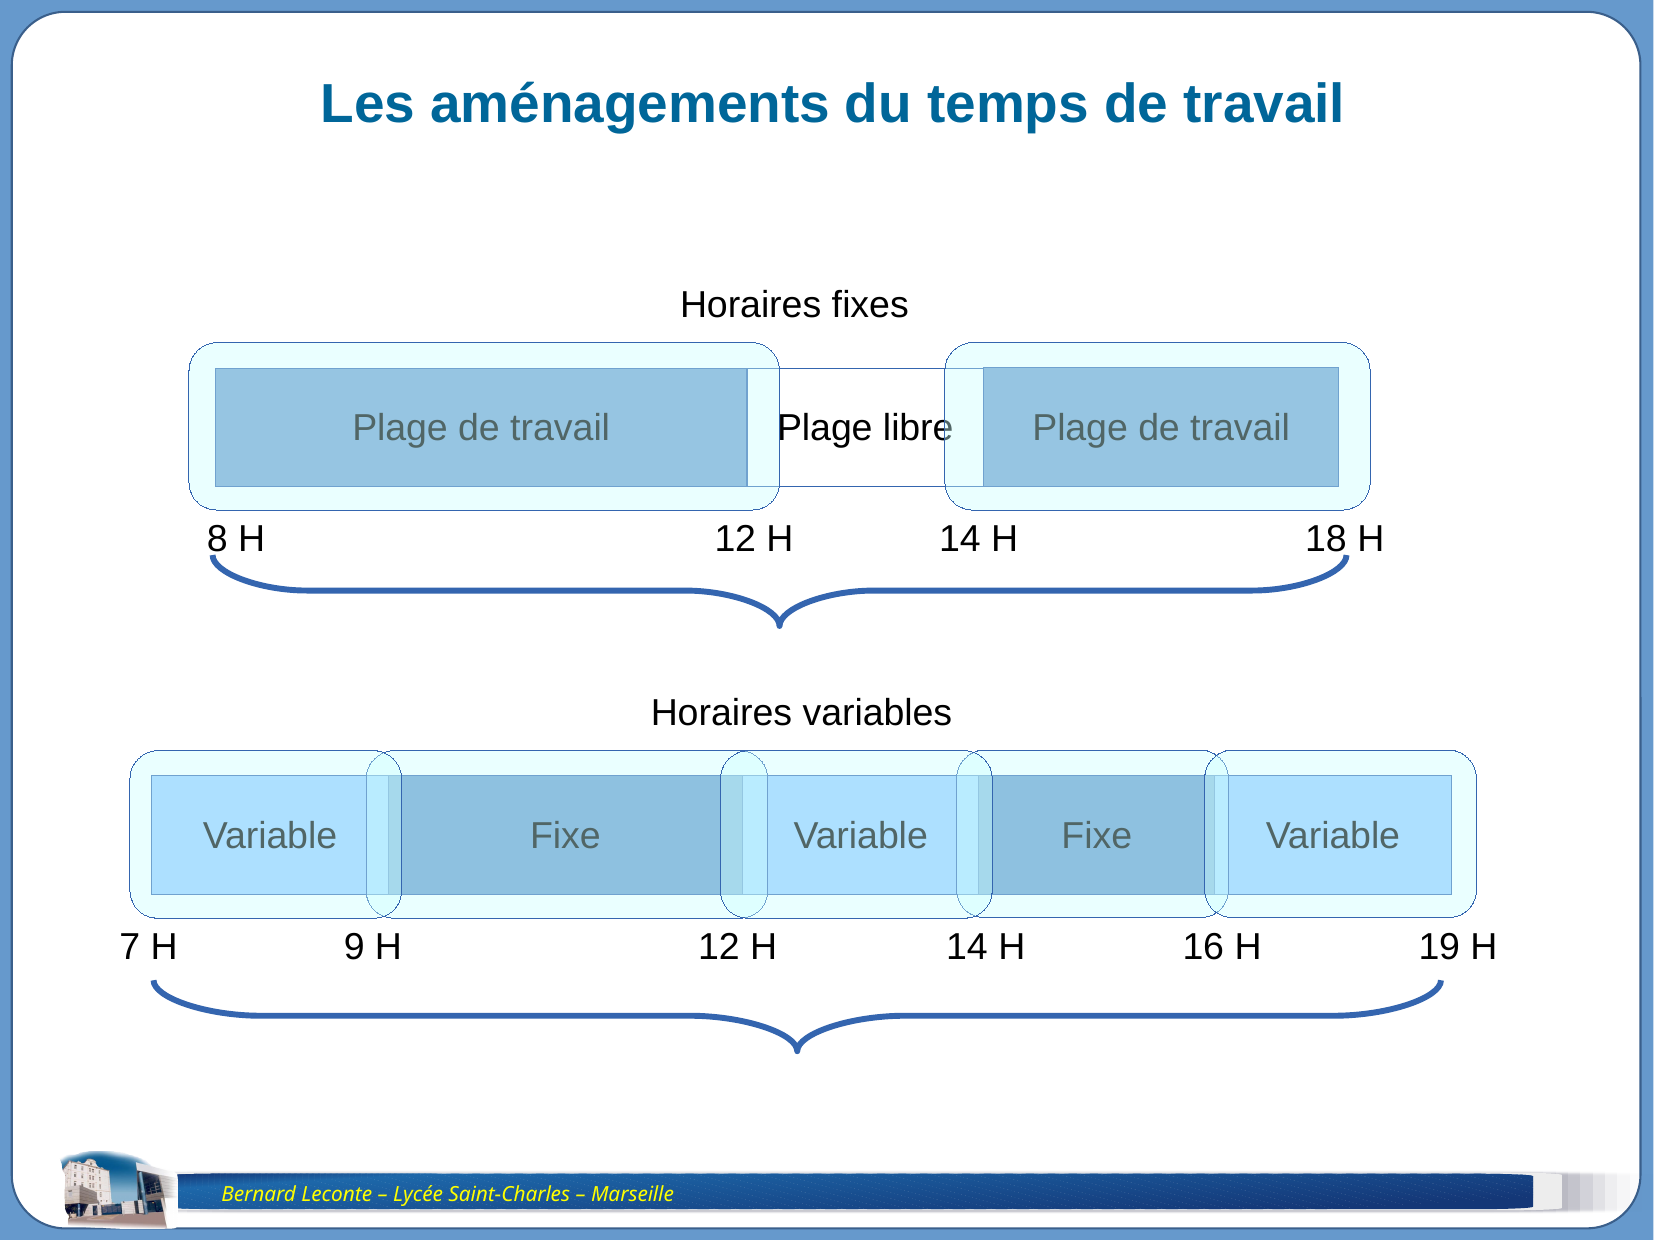

Les aménagements du temps de travail
Horaires fixes
Plage de travail
Plage de travail
Plage libre
8 H
12 H
14 H
18 H
Horaires variables
Variable
Fixe
Variable
Fixe
Variable
7 H
9 H
12 H
14 H
16 H
19 H
3